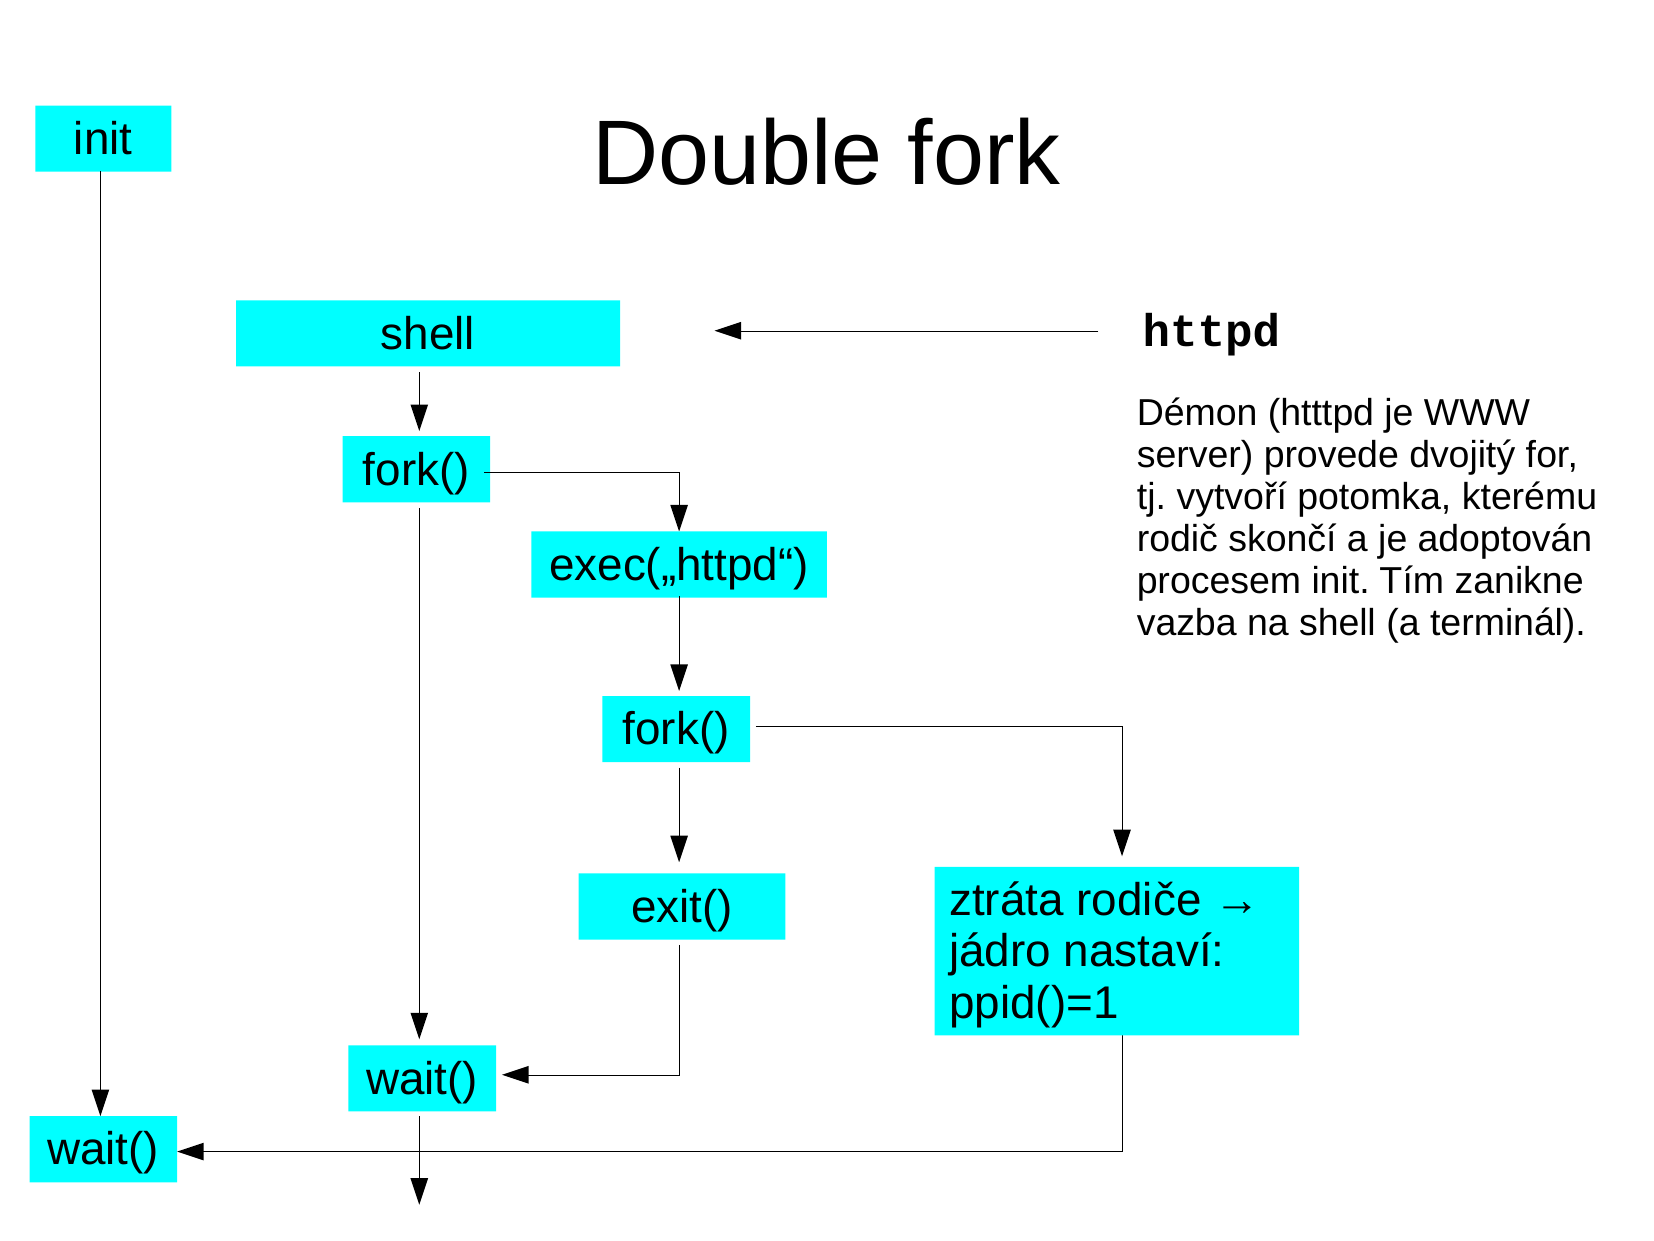

# Double fork
init
shell
httpd
Démon (htttpd je WWW server) provede dvojitý for, tj. vytvoří potomka, kterému rodič skončí a je adoptován procesem init. Tím zanikne vazba na shell (a terminál).
fork()
exec(„httpd“)
fork()
ztráta rodiče → jádro nastaví:
ppid()=1
exit()
wait()
wait()